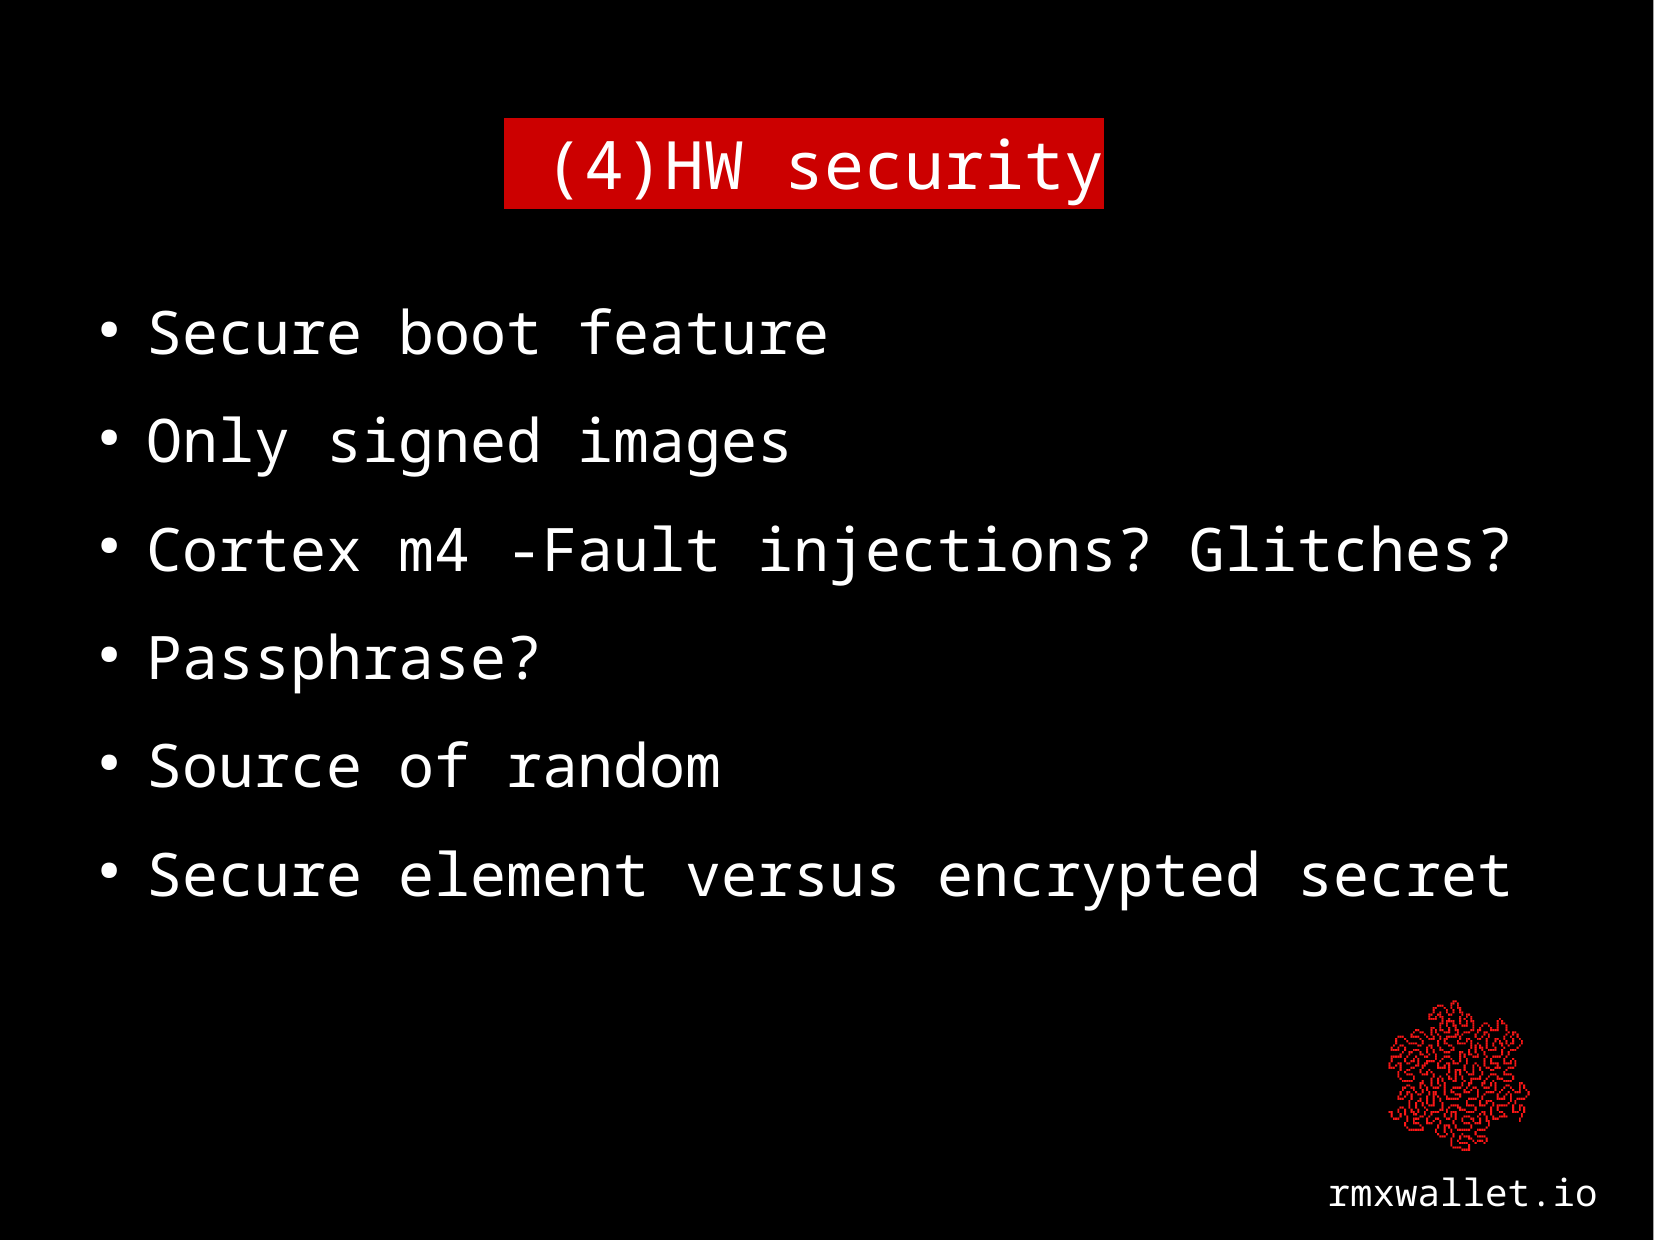

(4)HW security
# Secure boot feature
Only signed images
Cortex m4 -Fault injections? Glitches?
Passphrase?
Source of random
Secure element versus encrypted secret
rmxwallet.io